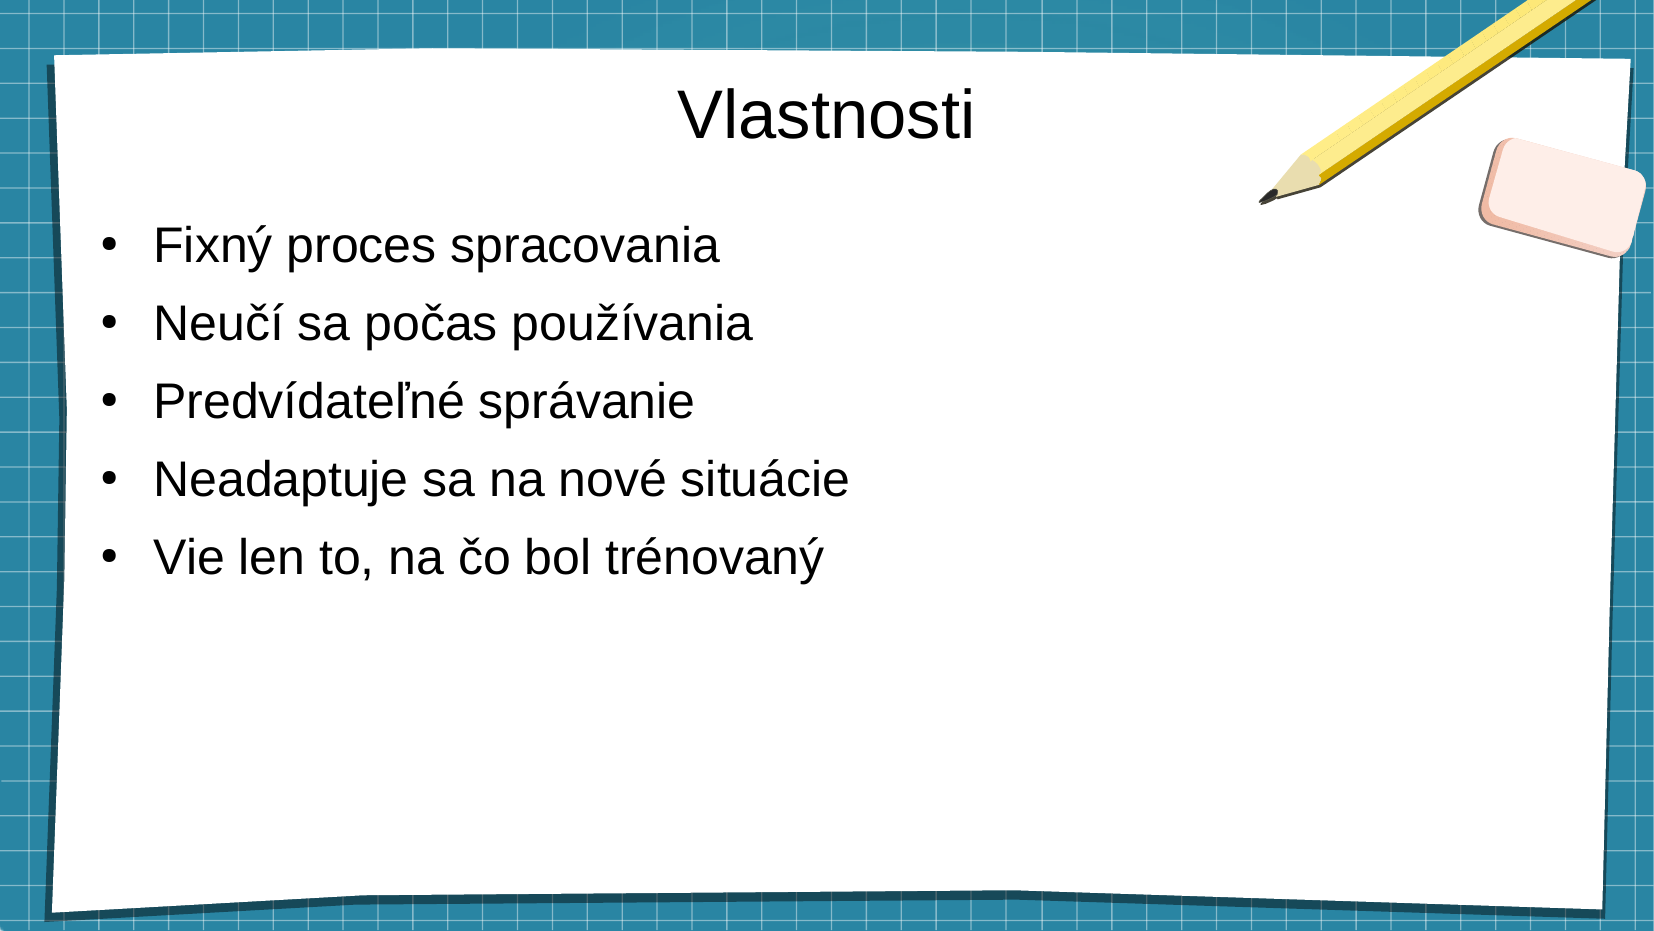

# Vlastnosti
Fixný proces spracovania
Neučí sa počas používania
Predvídateľné správanie
Neadaptuje sa na nové situácie
Vie len to, na čo bol trénovaný